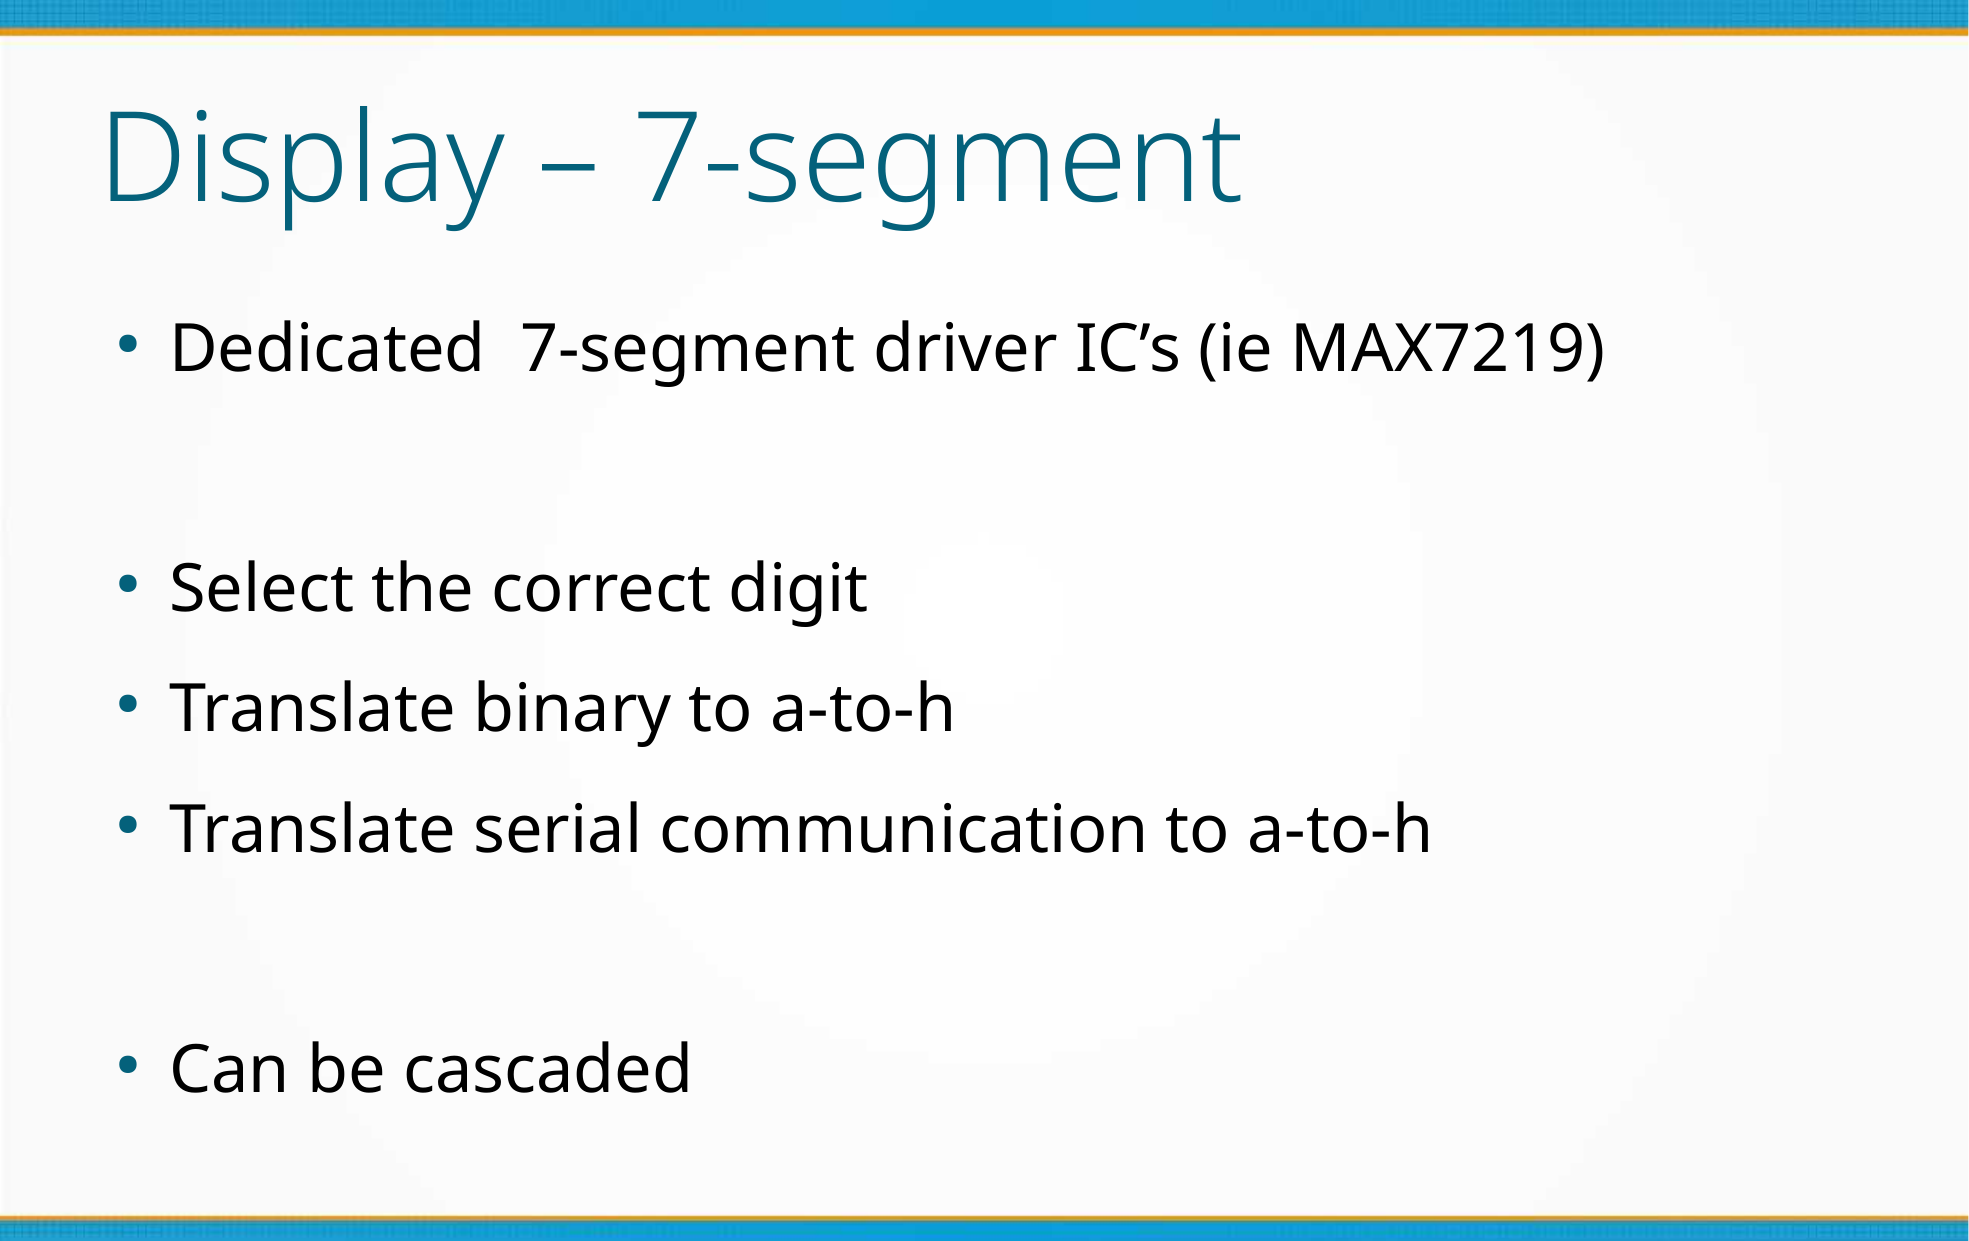

# Display – 7-segment
Dedicated 7-segment driver IC’s (ie MAX7219)
Select the correct digit
Translate binary to a-to-h
Translate serial communication to a-to-h
Can be cascaded